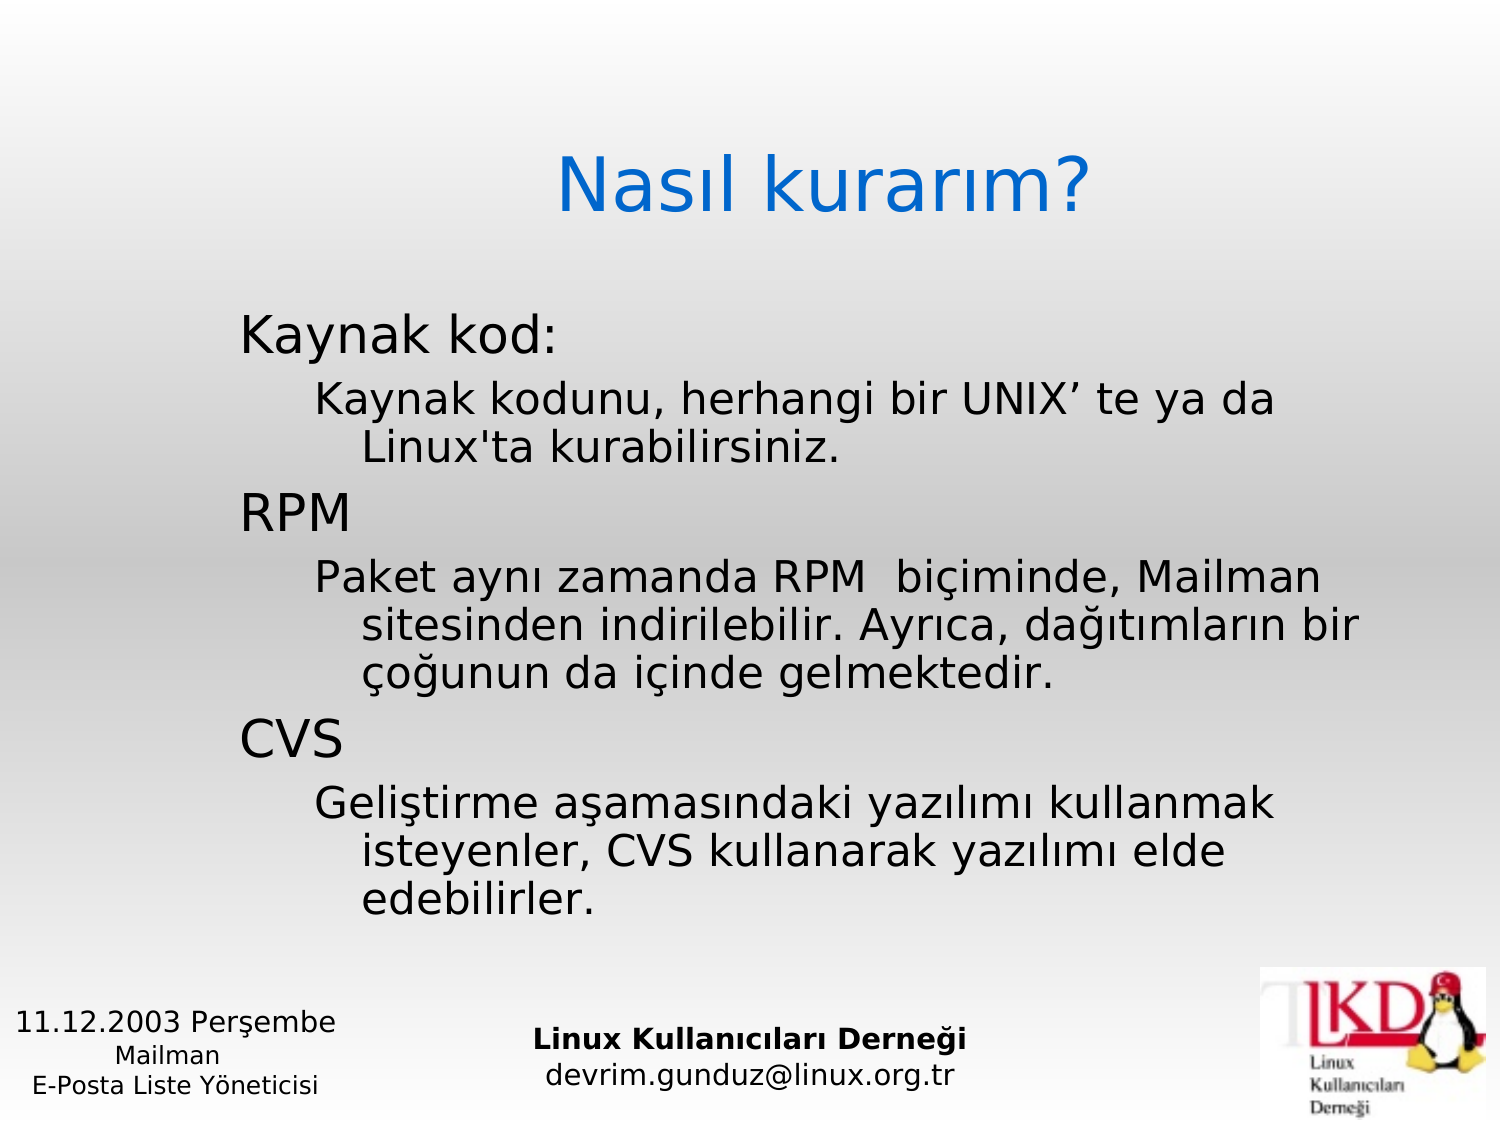

# Nasıl kurarım?
Kaynak kod:
Kaynak kodunu, herhangi bir UNIX’ te ya da Linux'ta kurabilirsiniz.
RPM
Paket aynı zamanda RPM biçiminde, Mailman sitesinden indirilebilir. Ayrıca, dağıtımların bir çoğunun da içinde gelmektedir.
CVS
Geliştirme aşamasındaki yazılımı kullanmak isteyenler, CVS kullanarak yazılımı elde edebilirler.